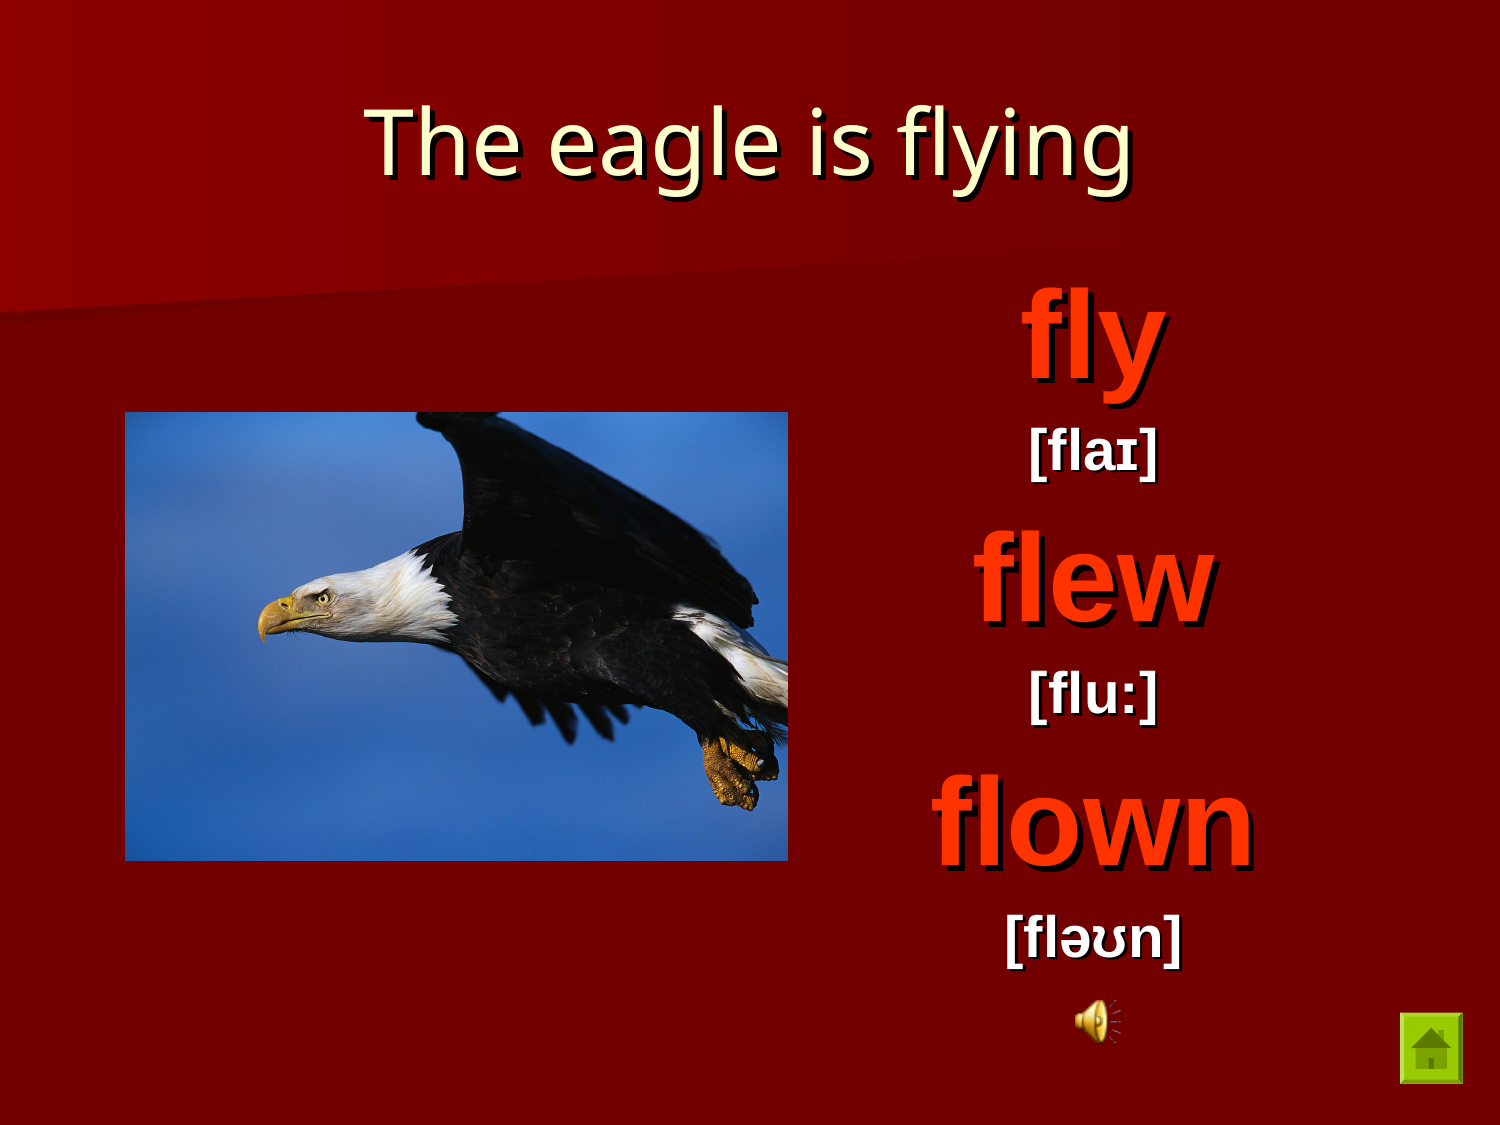

# The eagle is flying
fly
[flaɪ]
flew
[flu:]
flown
[fləʊn]